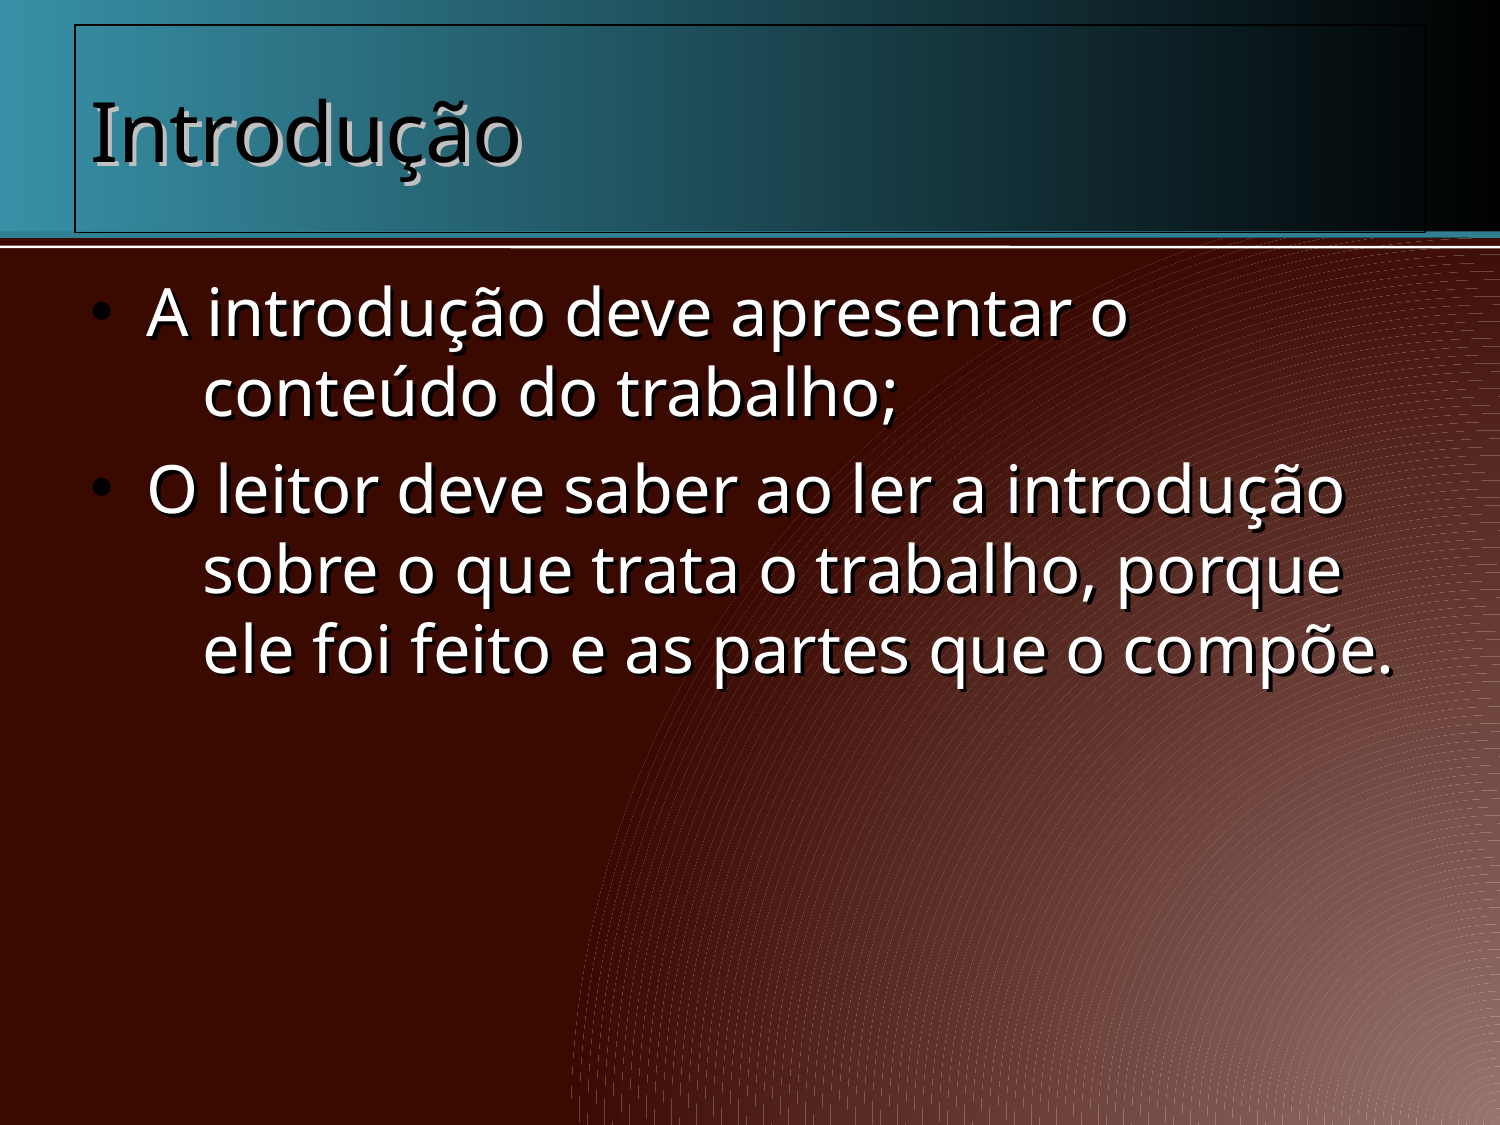

Introdução
# A introdução deve apresentar o conteúdo do trabalho;
O leitor deve saber ao ler a introdução sobre o que trata o trabalho, porque ele foi feito e as partes que o compõe.